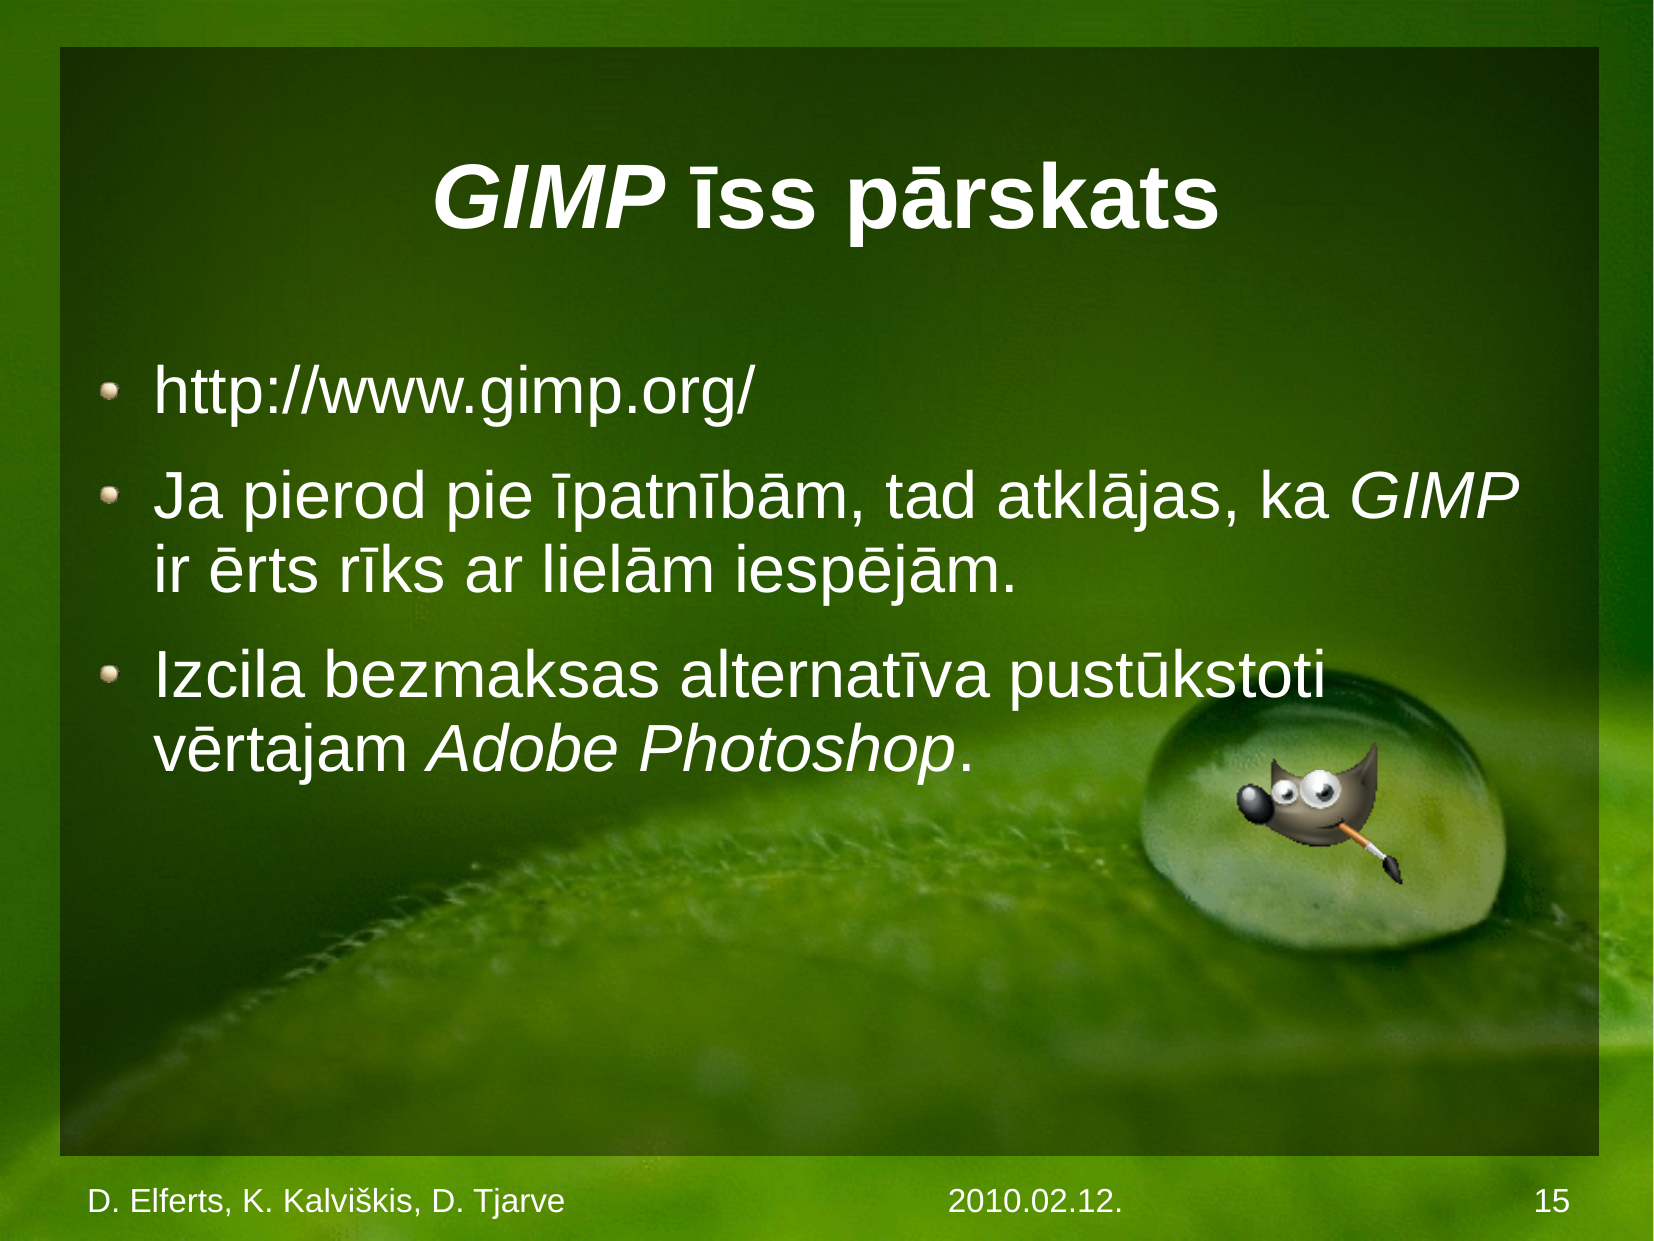

# GIMP īss pārskats
http://www.gimp.org/
Ja pierod pie īpatnībām, tad atklājas, ka GIMP ir ērts rīks ar lielām iespējām.
Izcila bezmaksas alternatīva pustūkstoti vērtajam Adobe Photoshop.
D. Elferts, K. Kalviškis, D. Tjarve
2010.02.12.
15